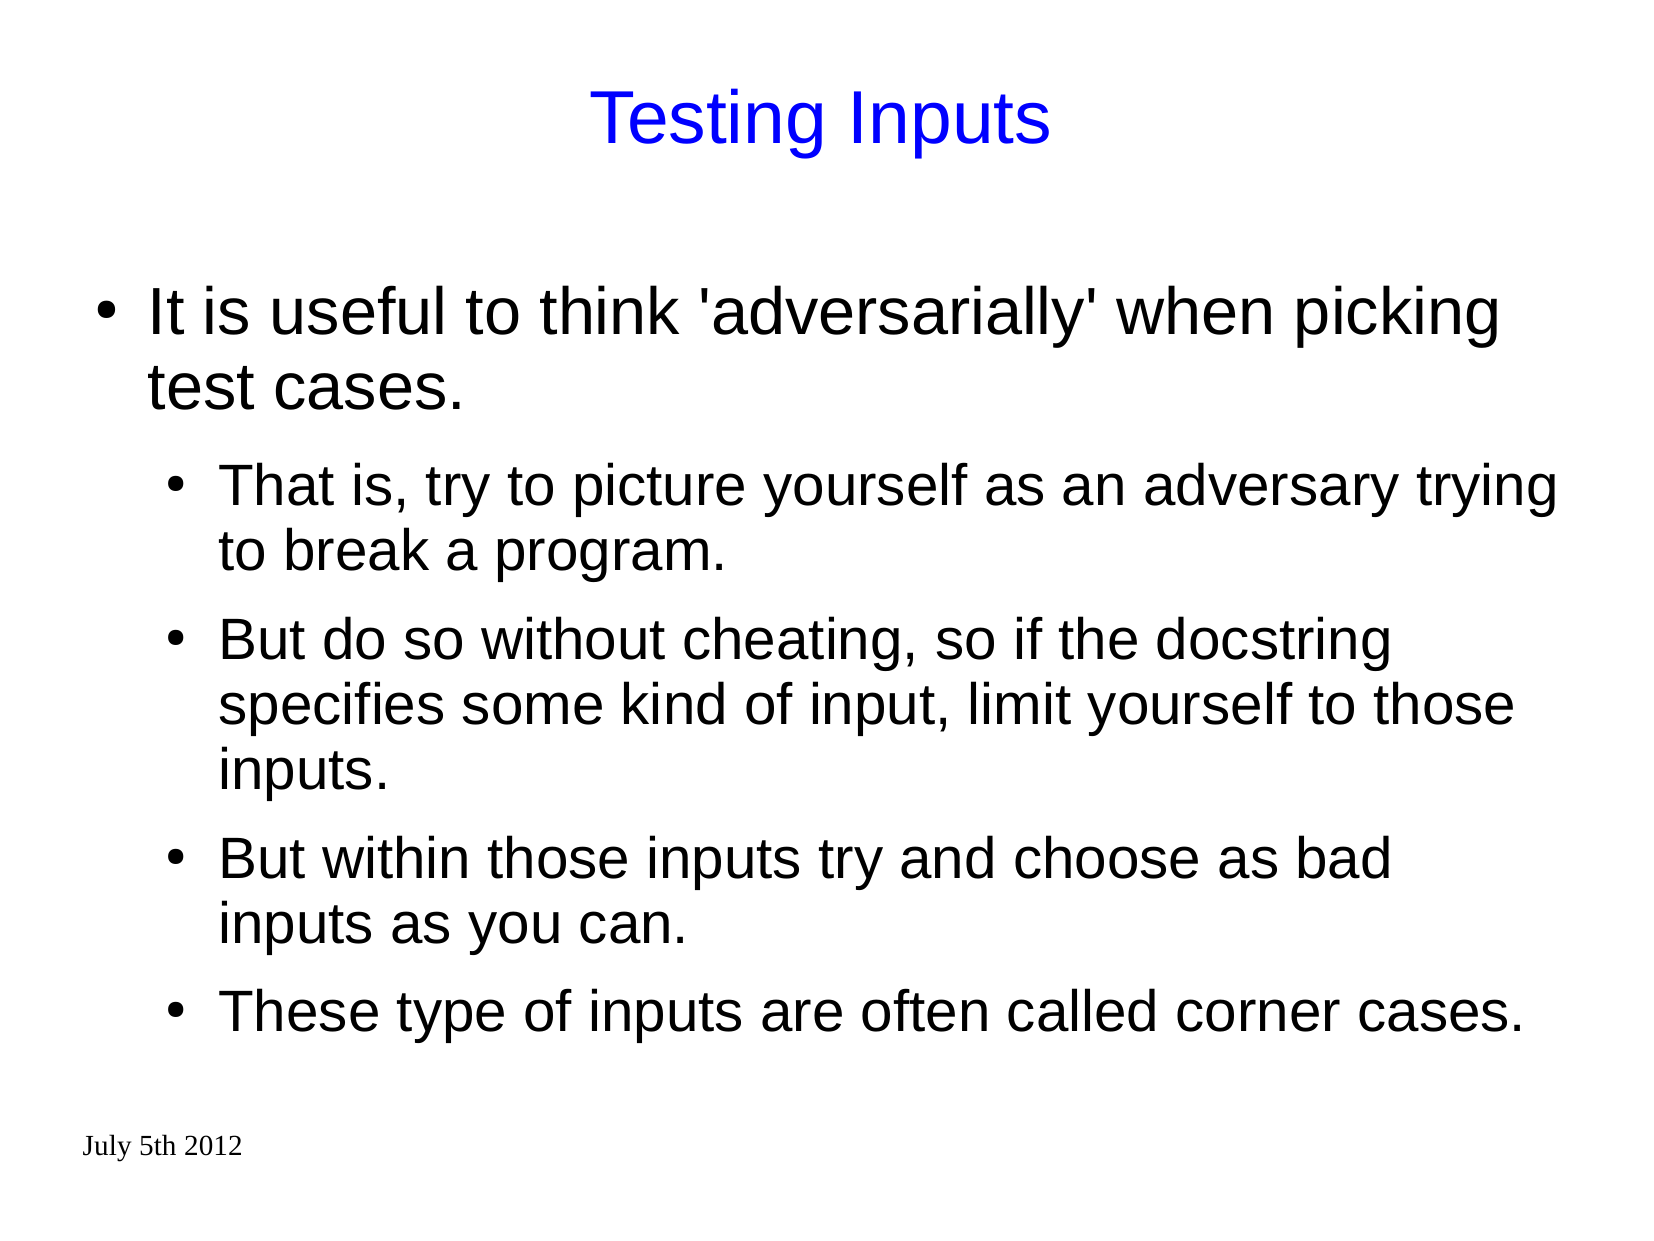

# Testing Inputs
It is useful to think 'adversarially' when picking test cases.
That is, try to picture yourself as an adversary trying to break a program.
But do so without cheating, so if the docstring specifies some kind of input, limit yourself to those inputs.
But within those inputs try and choose as bad inputs as you can.
These type of inputs are often called corner cases.
July 5th 2012